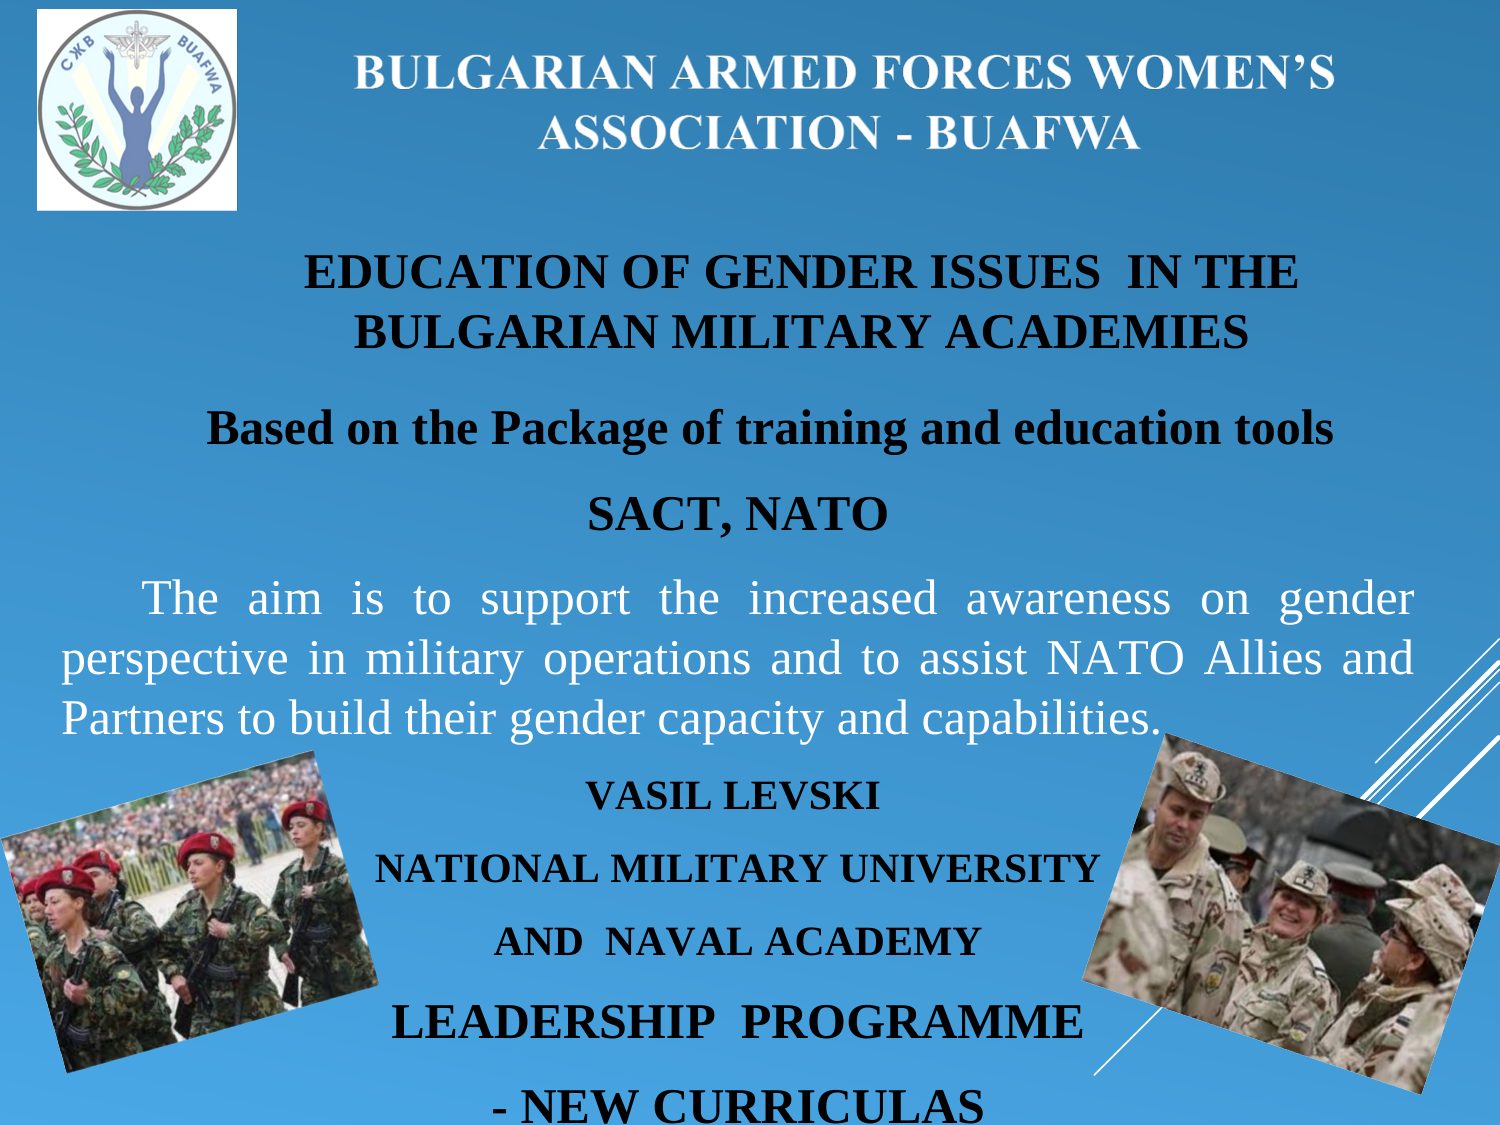

EDUCATION OF GENDER ISSUES IN THE BULGARIAN MILITARY ACADEMIES
# Based on the Package of training and education tools
SACT, NATO
 	The aim is to support the increased awareness on gender perspective in military operations and to assist NATO Allies and Partners to build their gender capacity and capabilities.
VASIL LEVSKI
NATIONAL MILITARY UNIVERSITY
AND NAVAL ACADEMY
LEADERSHIP PROGRAMME
- NEW CURRICULAS